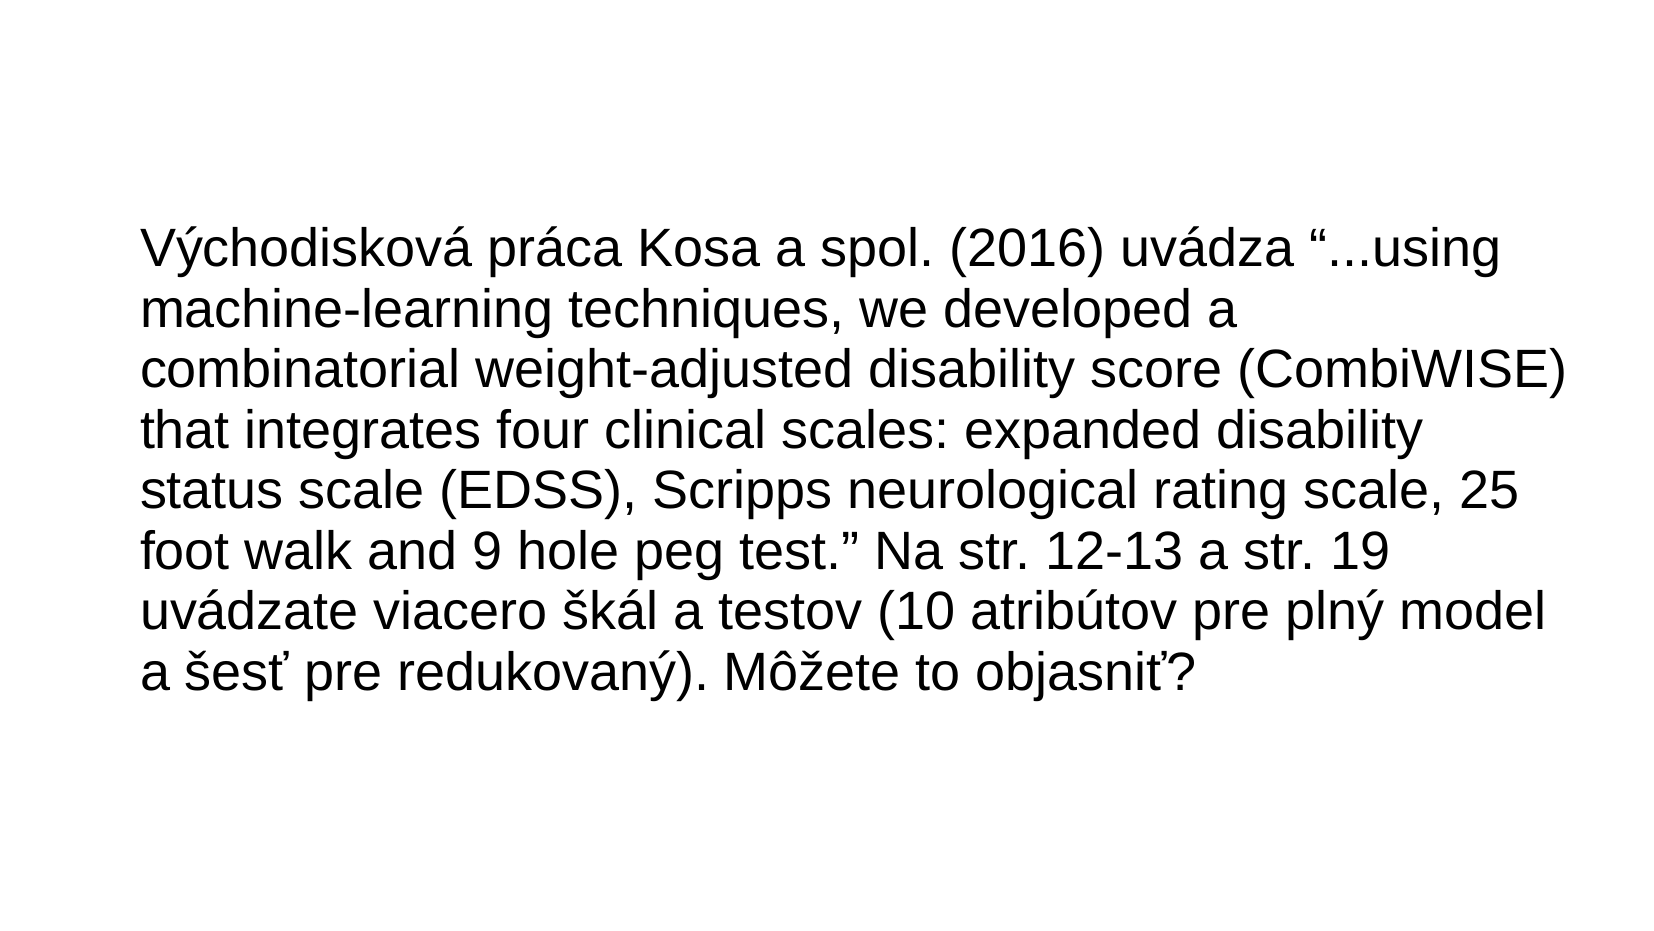

#
Východisková práca Kosa a spol. (2016) uvádza “...using machine-learning techniques, we developed a combinatorial weight-adjusted disability score (CombiWISE) that integrates four clinical scales: expanded disability status scale (EDSS), Scripps neurological rating scale, 25 foot walk and 9 hole peg test.” Na str. 12-13 a str. 19 uvádzate viacero škál a testov (10 atribútov pre plný model a šesť pre redukovaný). Môžete to objasniť?